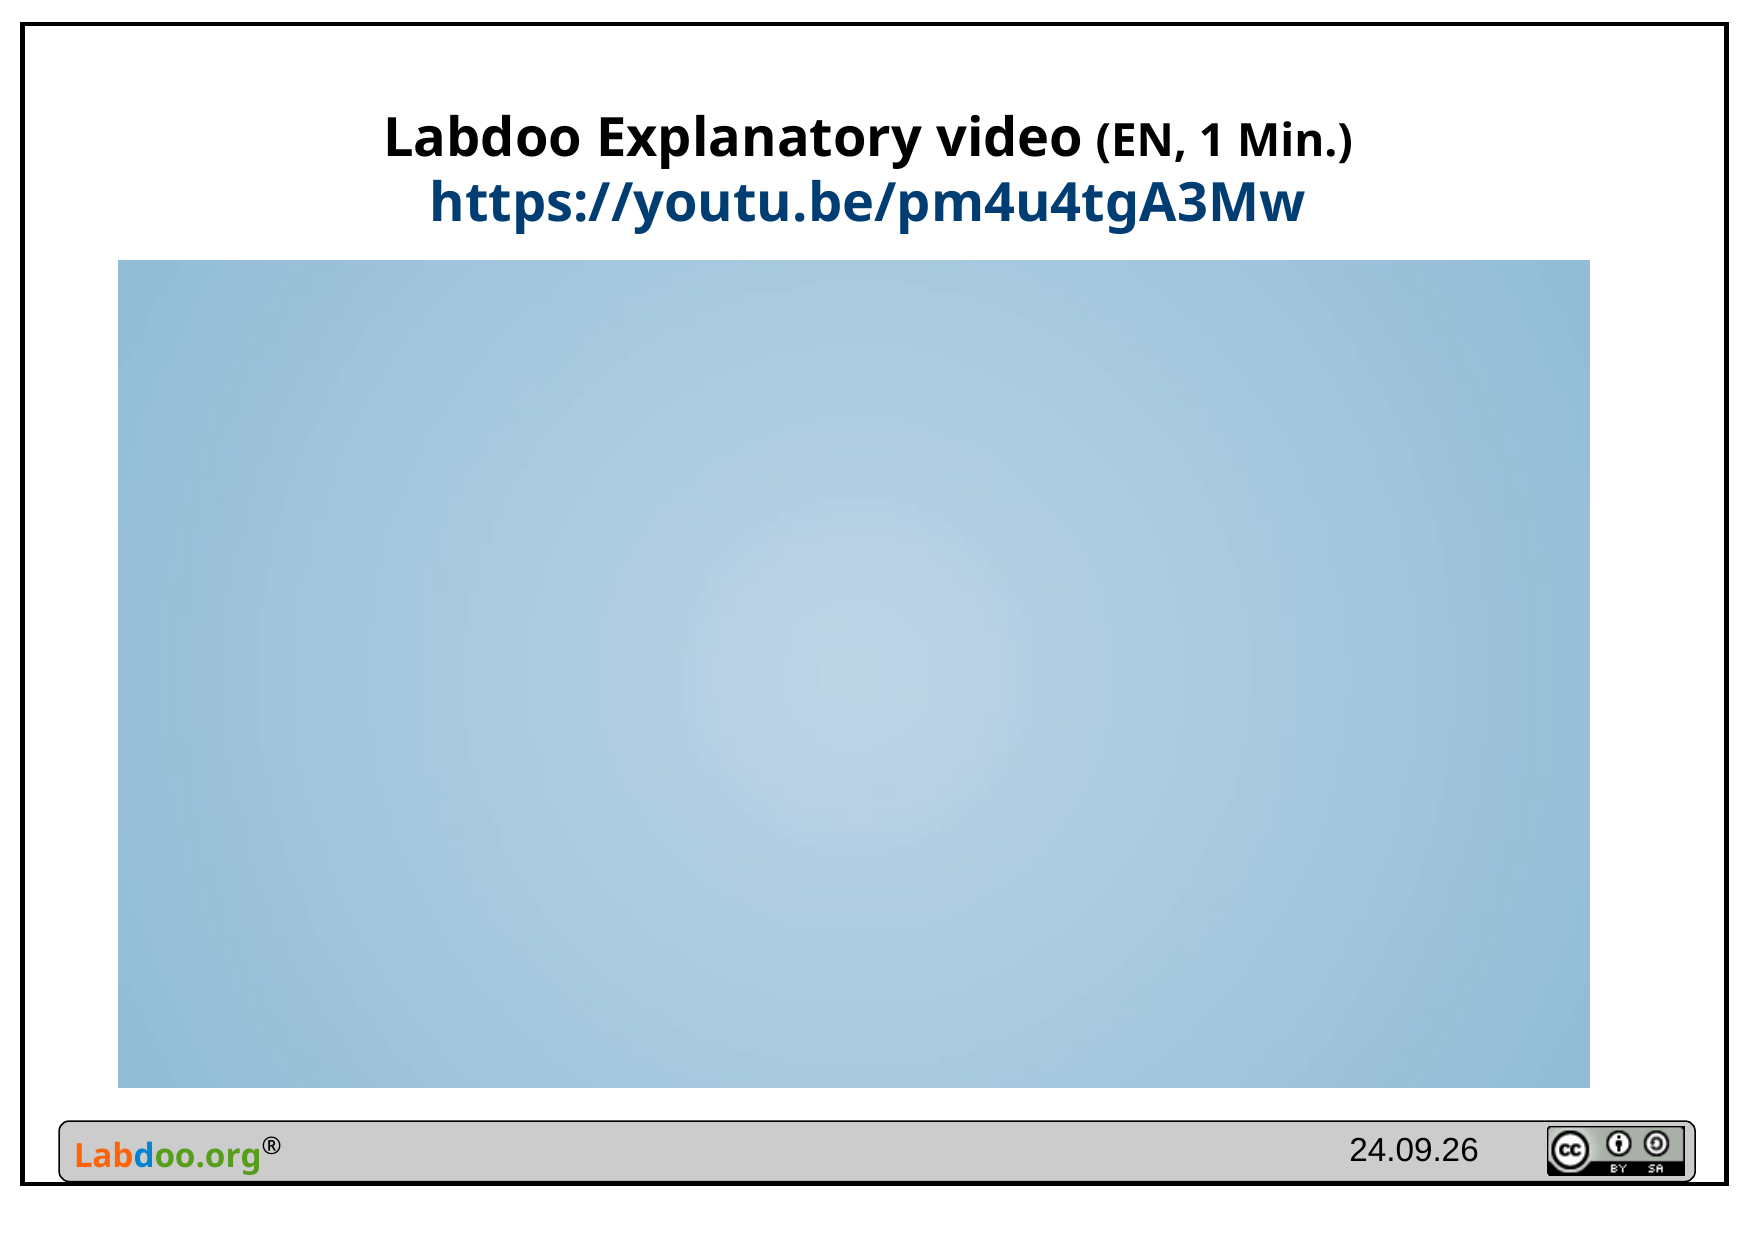

Labdoo Explanatory video (EN, 1 Min.)
https://youtu.be/pm4u4tgA3Mw
Labdoo.org®